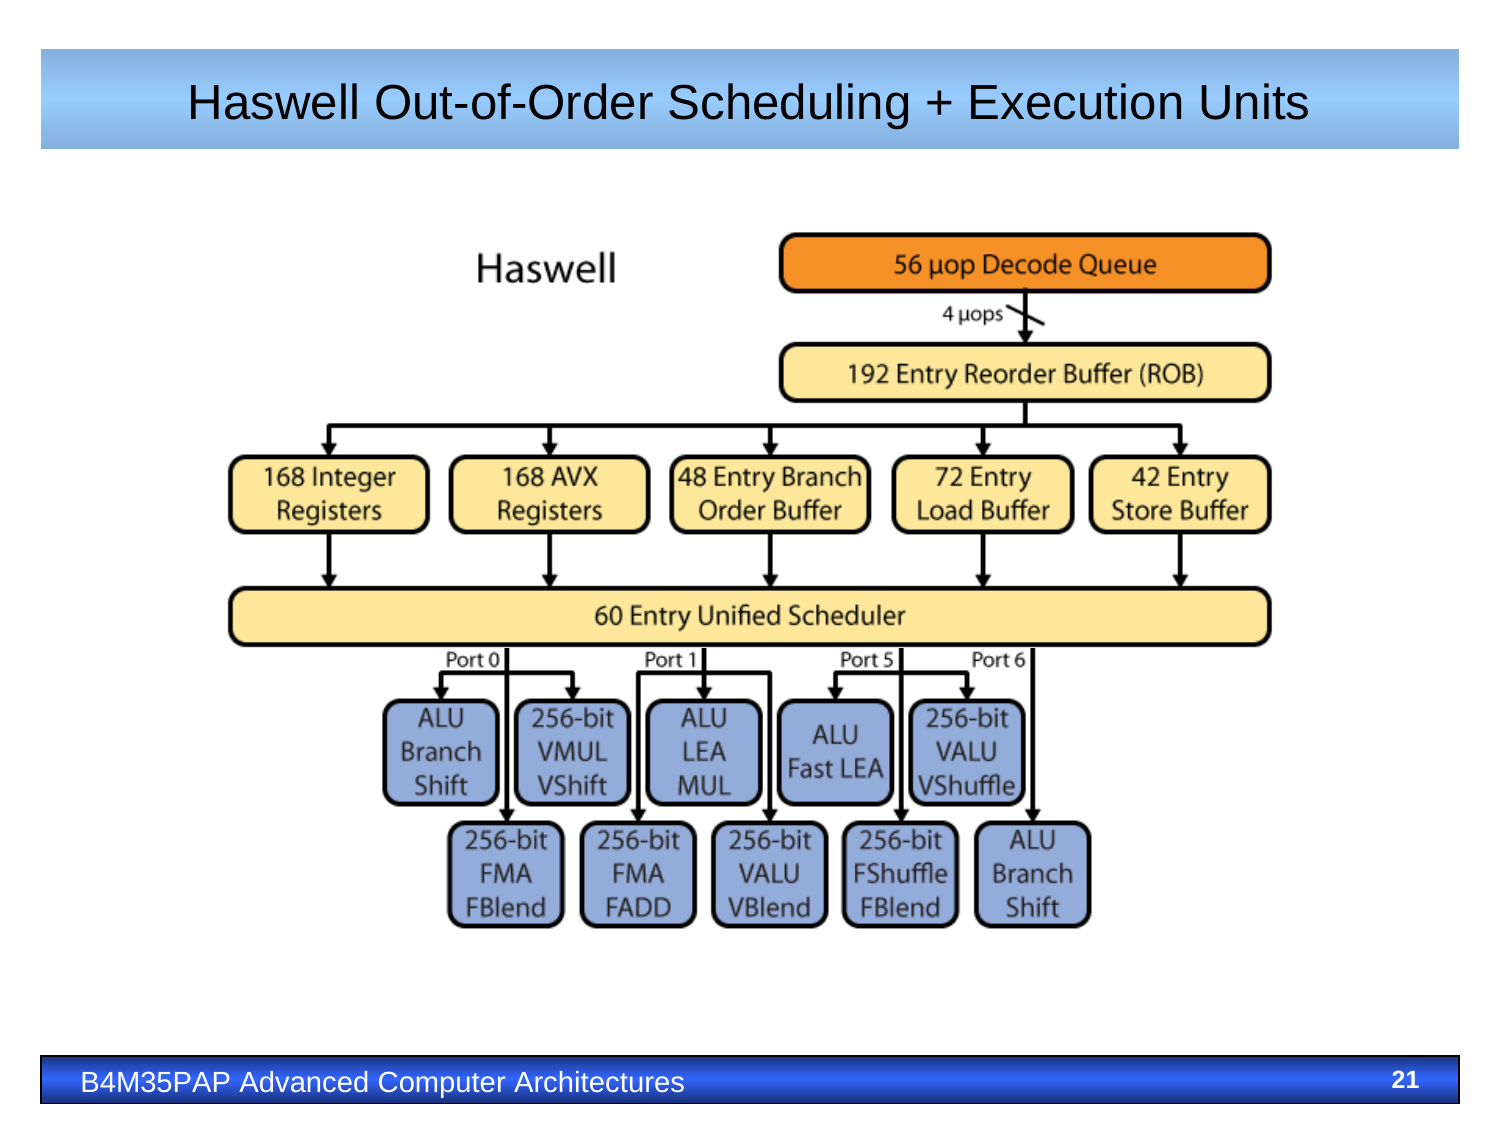

# Haswell Out-of-Order Scheduling + Execution Units